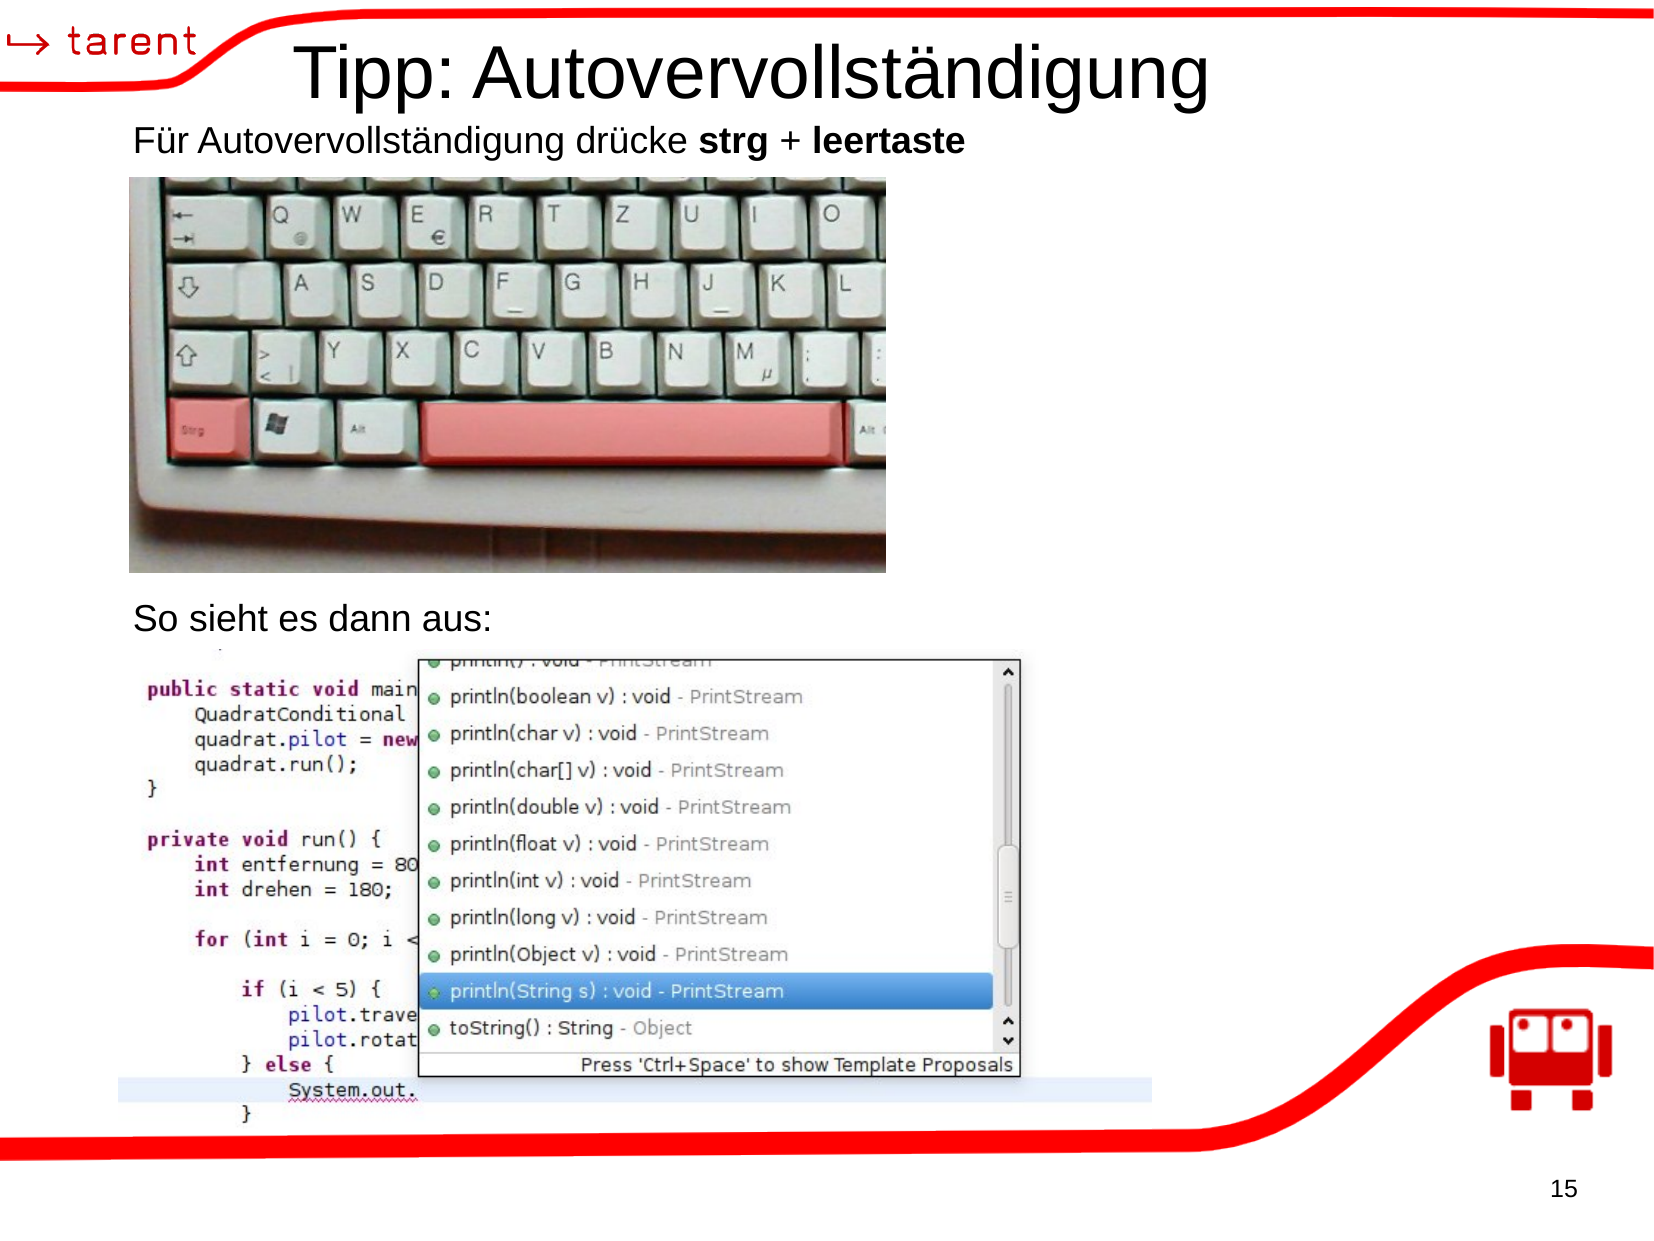

Tipp: Autovervollständigung
Für Autovervollständigung drücke strg + leertaste
So sieht es dann aus: